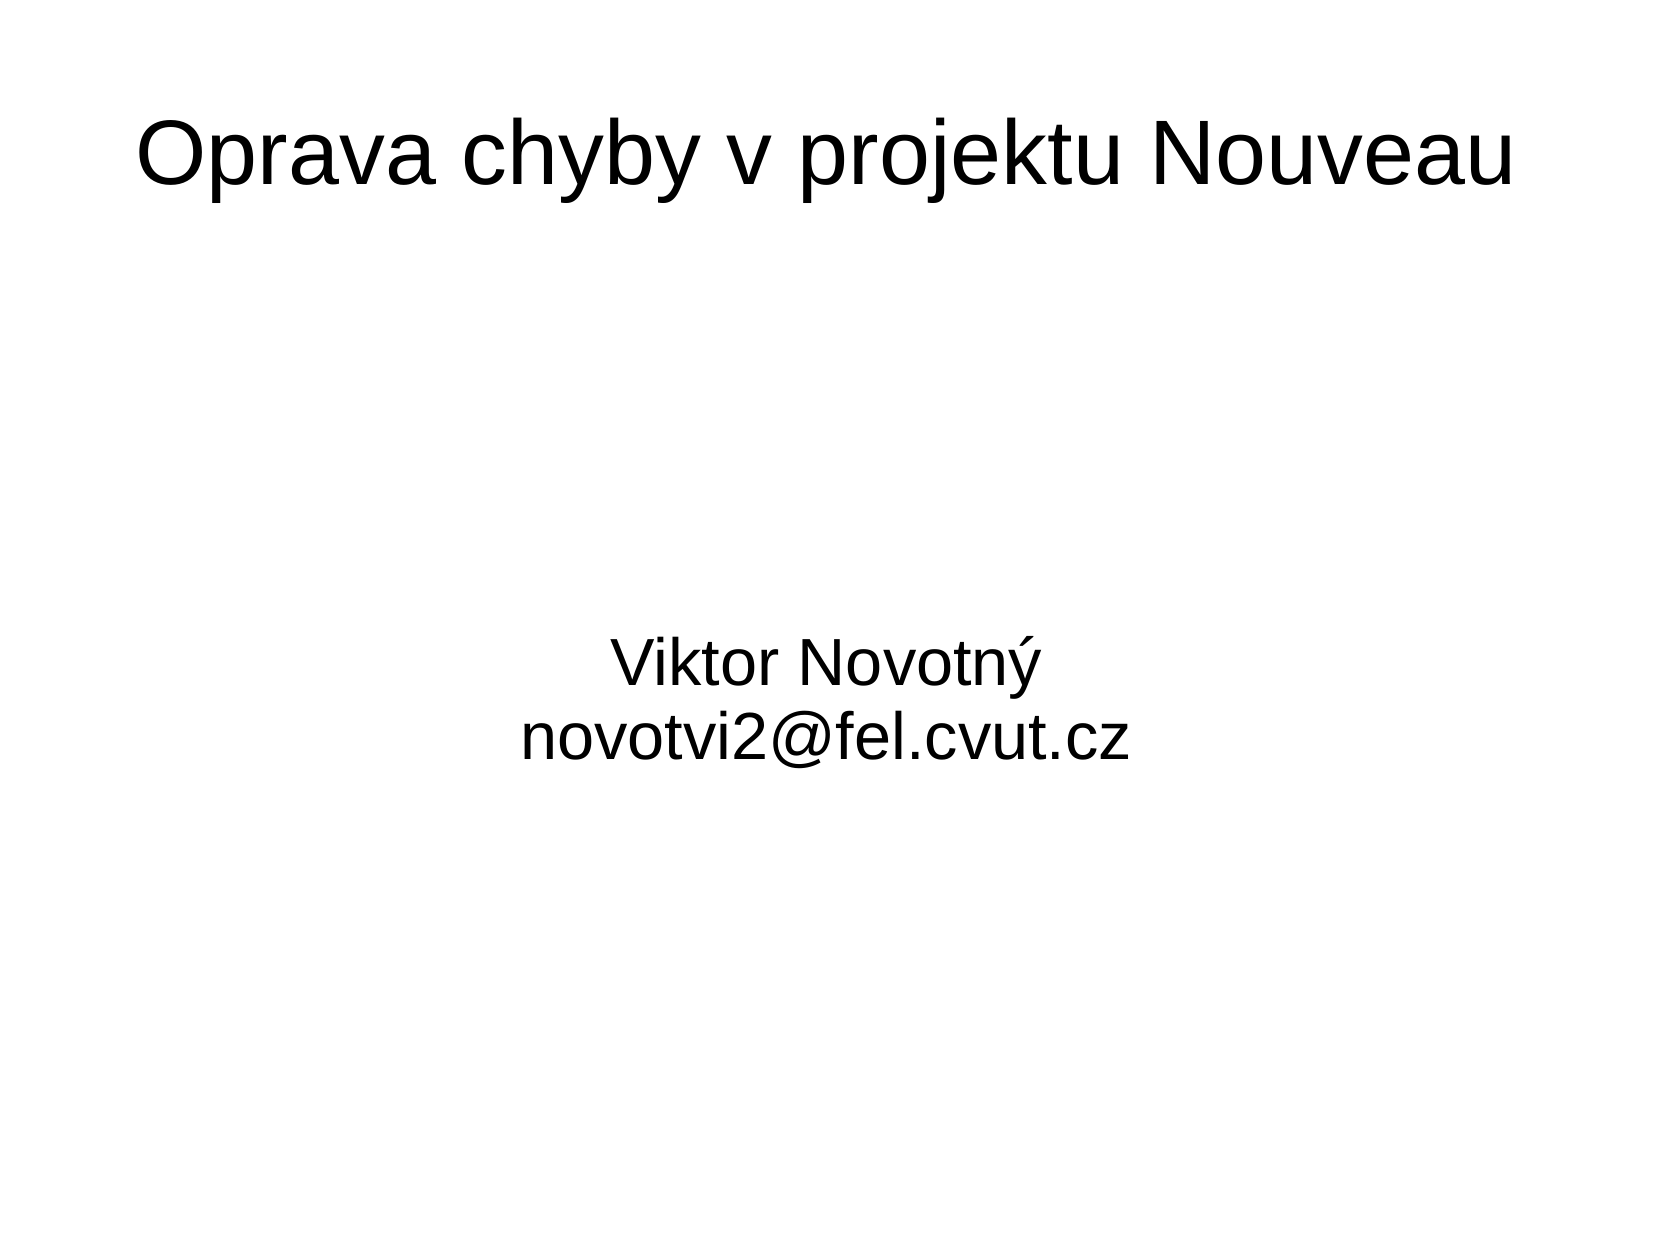

# Oprava chyby v projektu Nouveau
Viktor Novotný
novotvi2@fel.cvut.cz